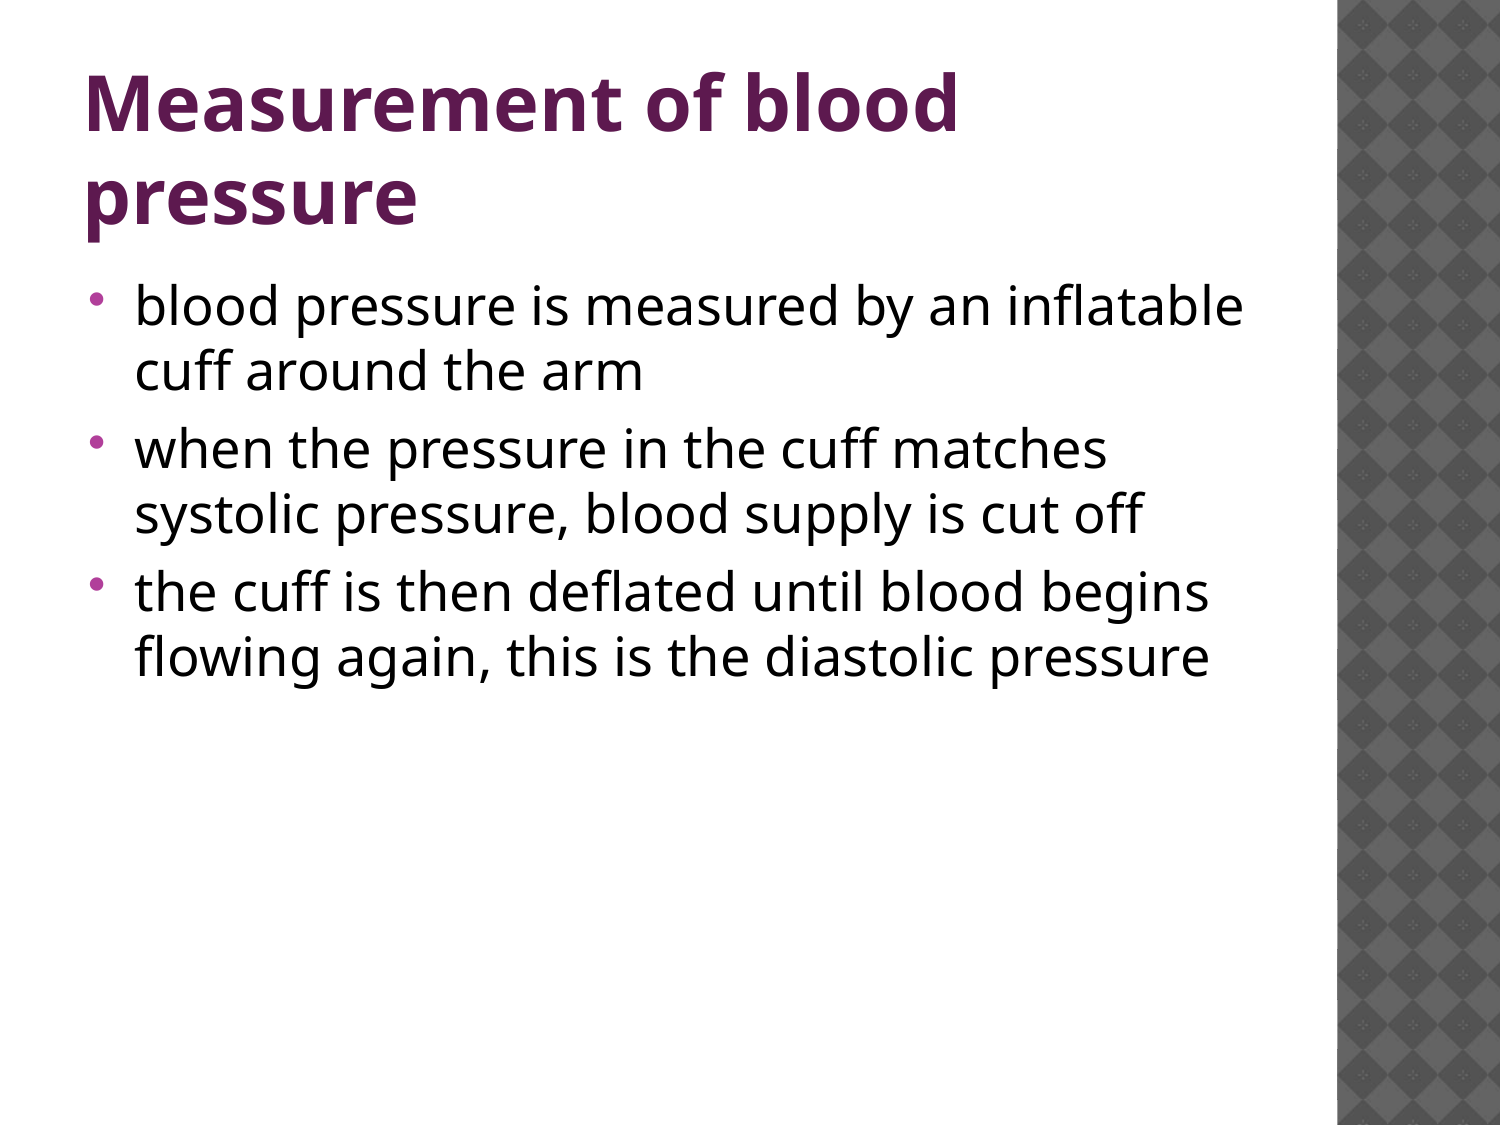

# Measurement of blood pressure
blood pressure is measured by an inflatable cuff around the arm
when the pressure in the cuff matches systolic pressure, blood supply is cut off
the cuff is then deflated until blood begins flowing again, this is the diastolic pressure